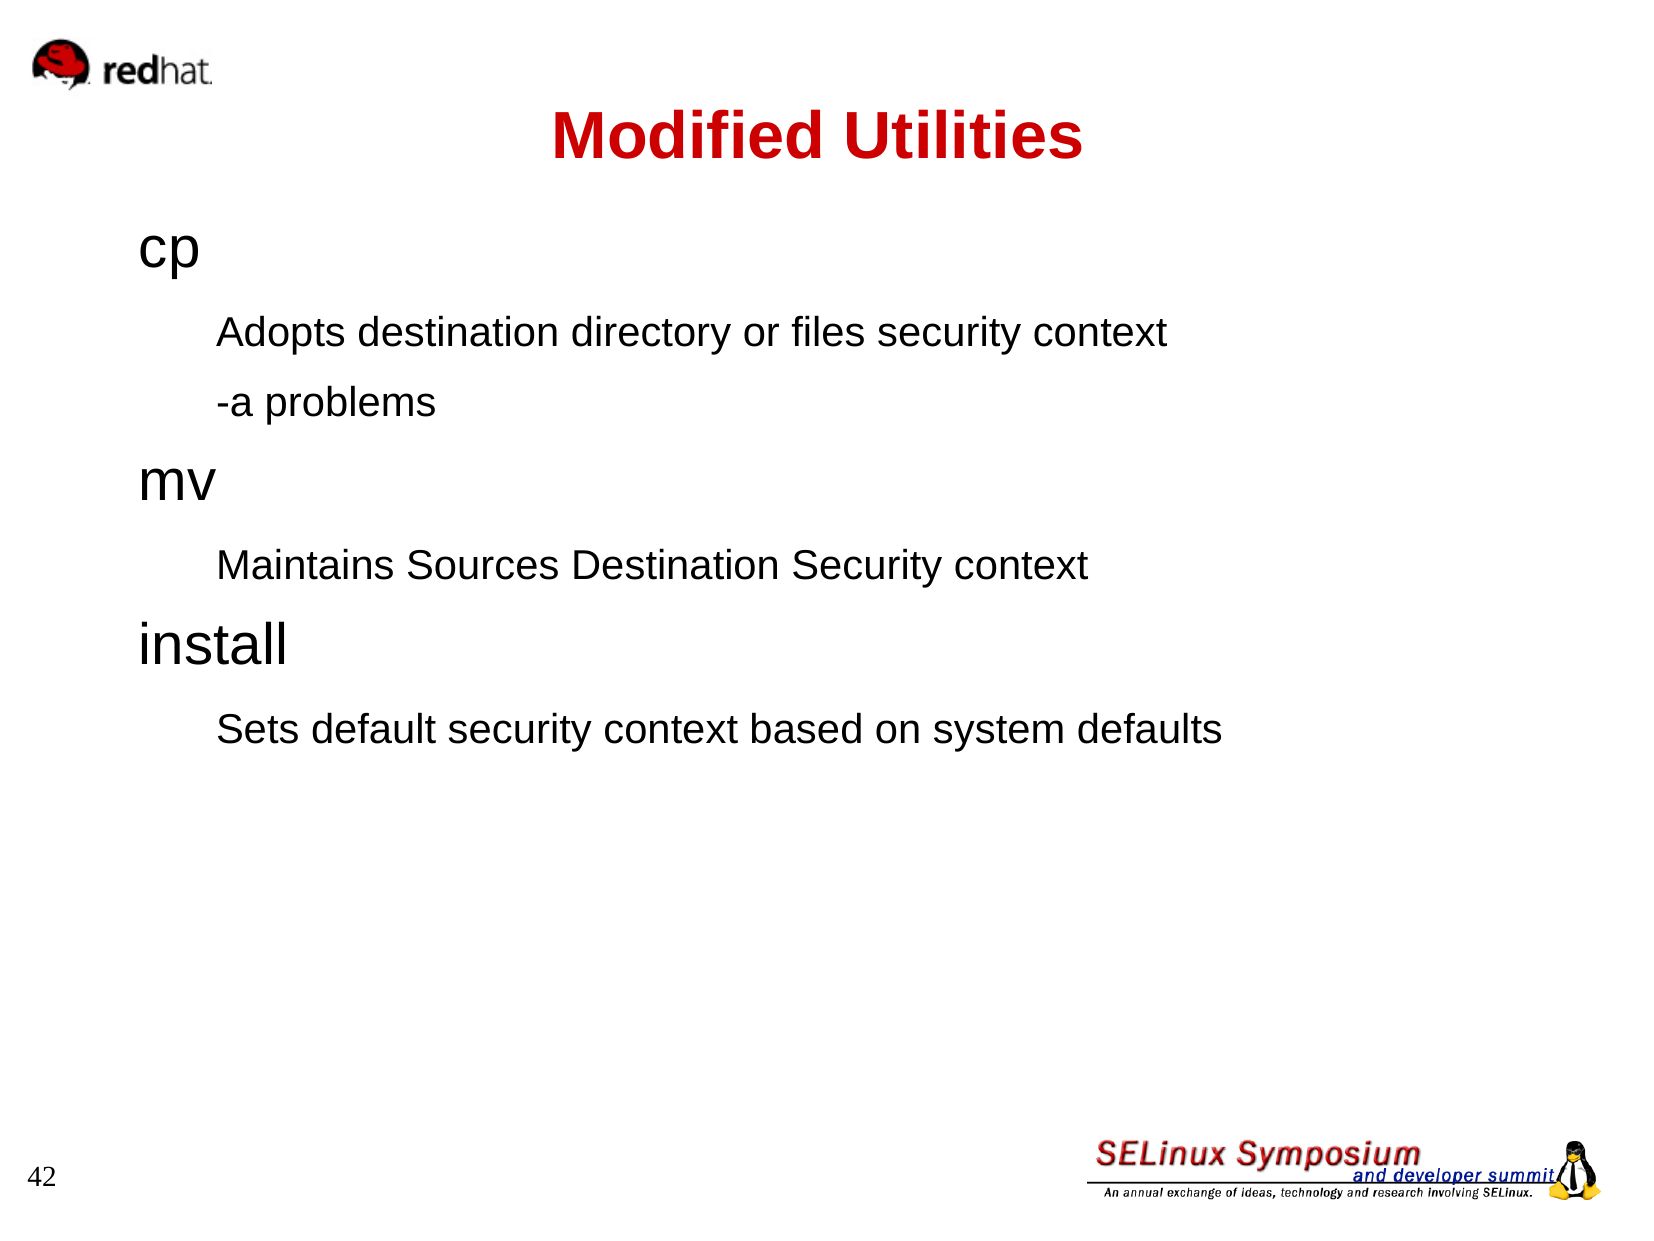

# Modified Utilities
cp
Adopts destination directory or files security context
-a problems
mv
Maintains Sources Destination Security context
install
Sets default security context based on system defaults